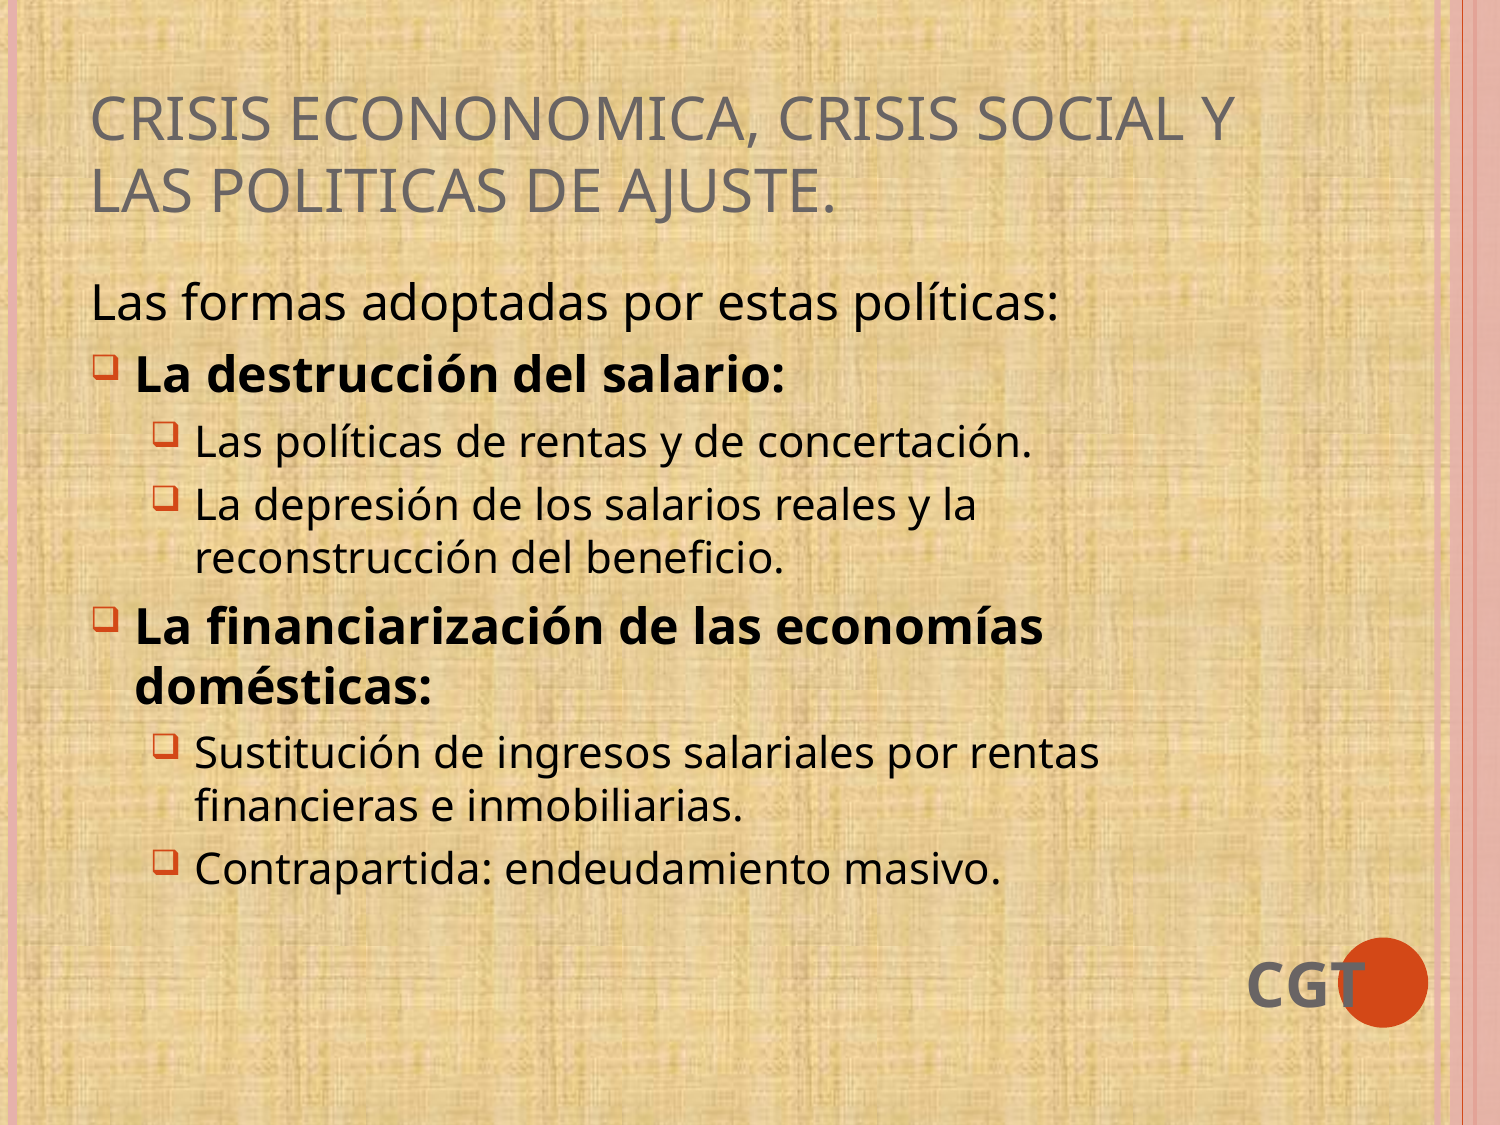

# CRISIS ECONONOMICA, CRISIS SOCIAL Y LAS POLITICAS DE AJUSTE.
Las formas adoptadas por estas políticas:
La destrucción del salario:
Las políticas de rentas y de concertación.
La depresión de los salarios reales y la reconstrucción del beneficio.
La financiarización de las economías domésticas:
Sustitución de ingresos salariales por rentas financieras e inmobiliarias.
Contrapartida: endeudamiento masivo.
CGT